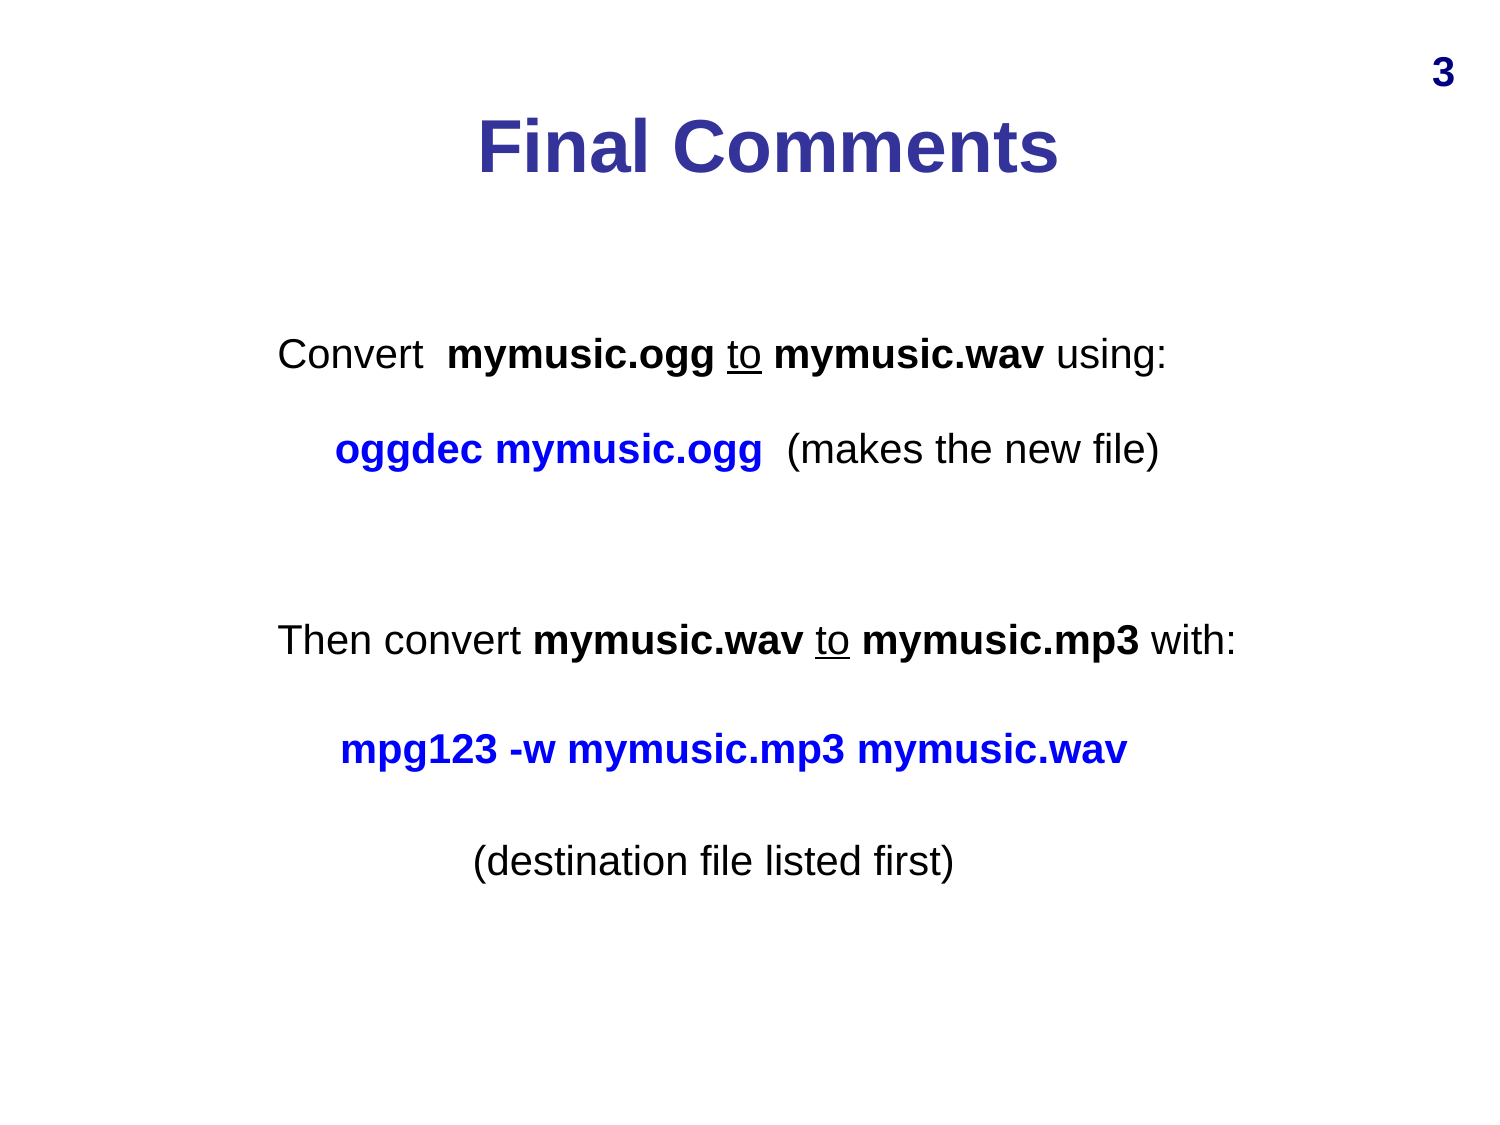

3
# Final Comments
Convert mymusic.ogg to mymusic.wav using:
 oggdec mymusic.ogg (makes the new file)
Then convert mymusic.wav to mymusic.mp3 with:
 mpg123 -w mymusic.mp3 mymusic.wav
 (destination file listed first)